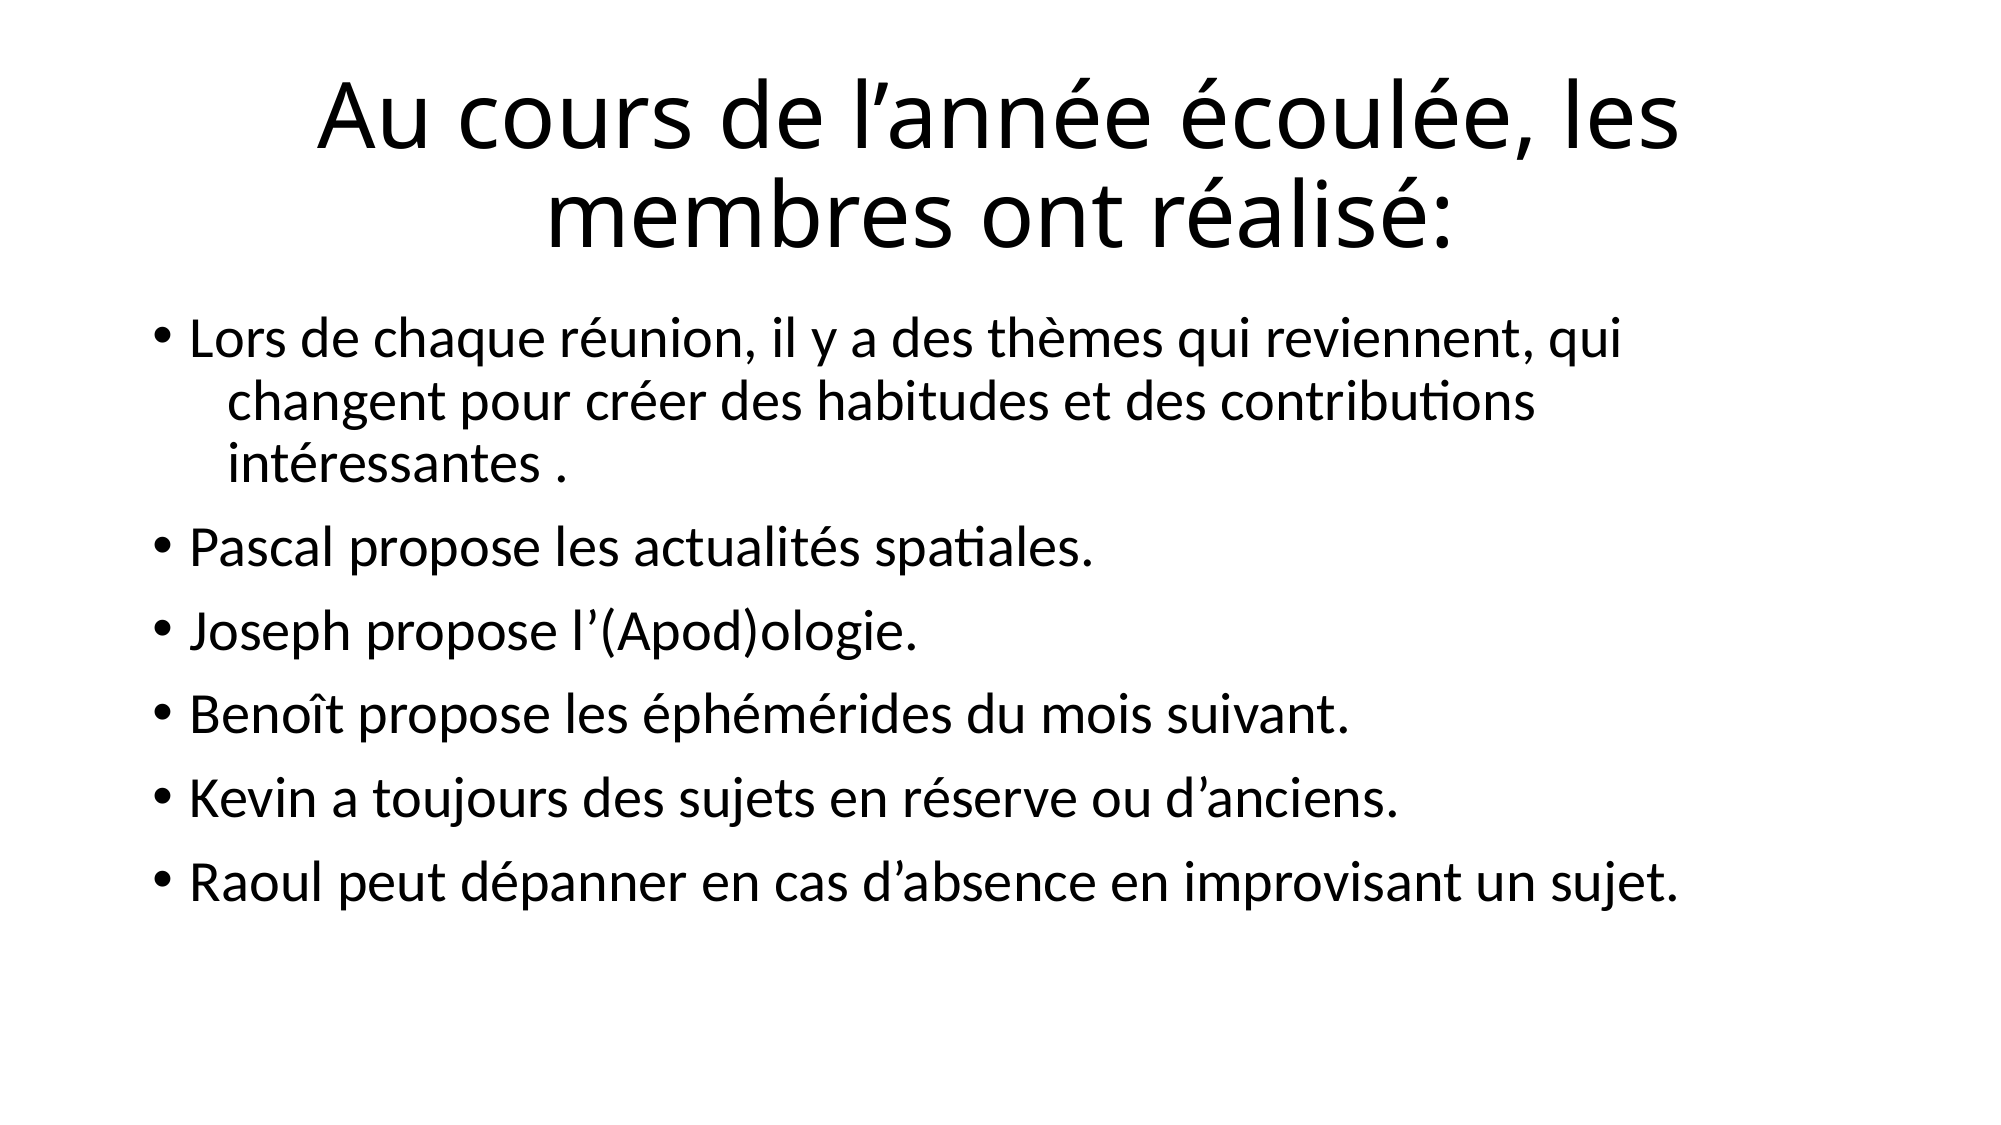

# Au cours de l’année écoulée, les membres ont réalisé:
Lors de chaque réunion, il y a des thèmes qui reviennent, qui changent pour créer des habitudes et des contributions intéressantes .
Pascal propose les actualités spatiales.
Joseph propose l’(Apod)ologie.
Benoît propose les éphémérides du mois suivant.
Kevin a toujours des sujets en réserve ou d’anciens.
Raoul peut dépanner en cas d’absence en improvisant un sujet.